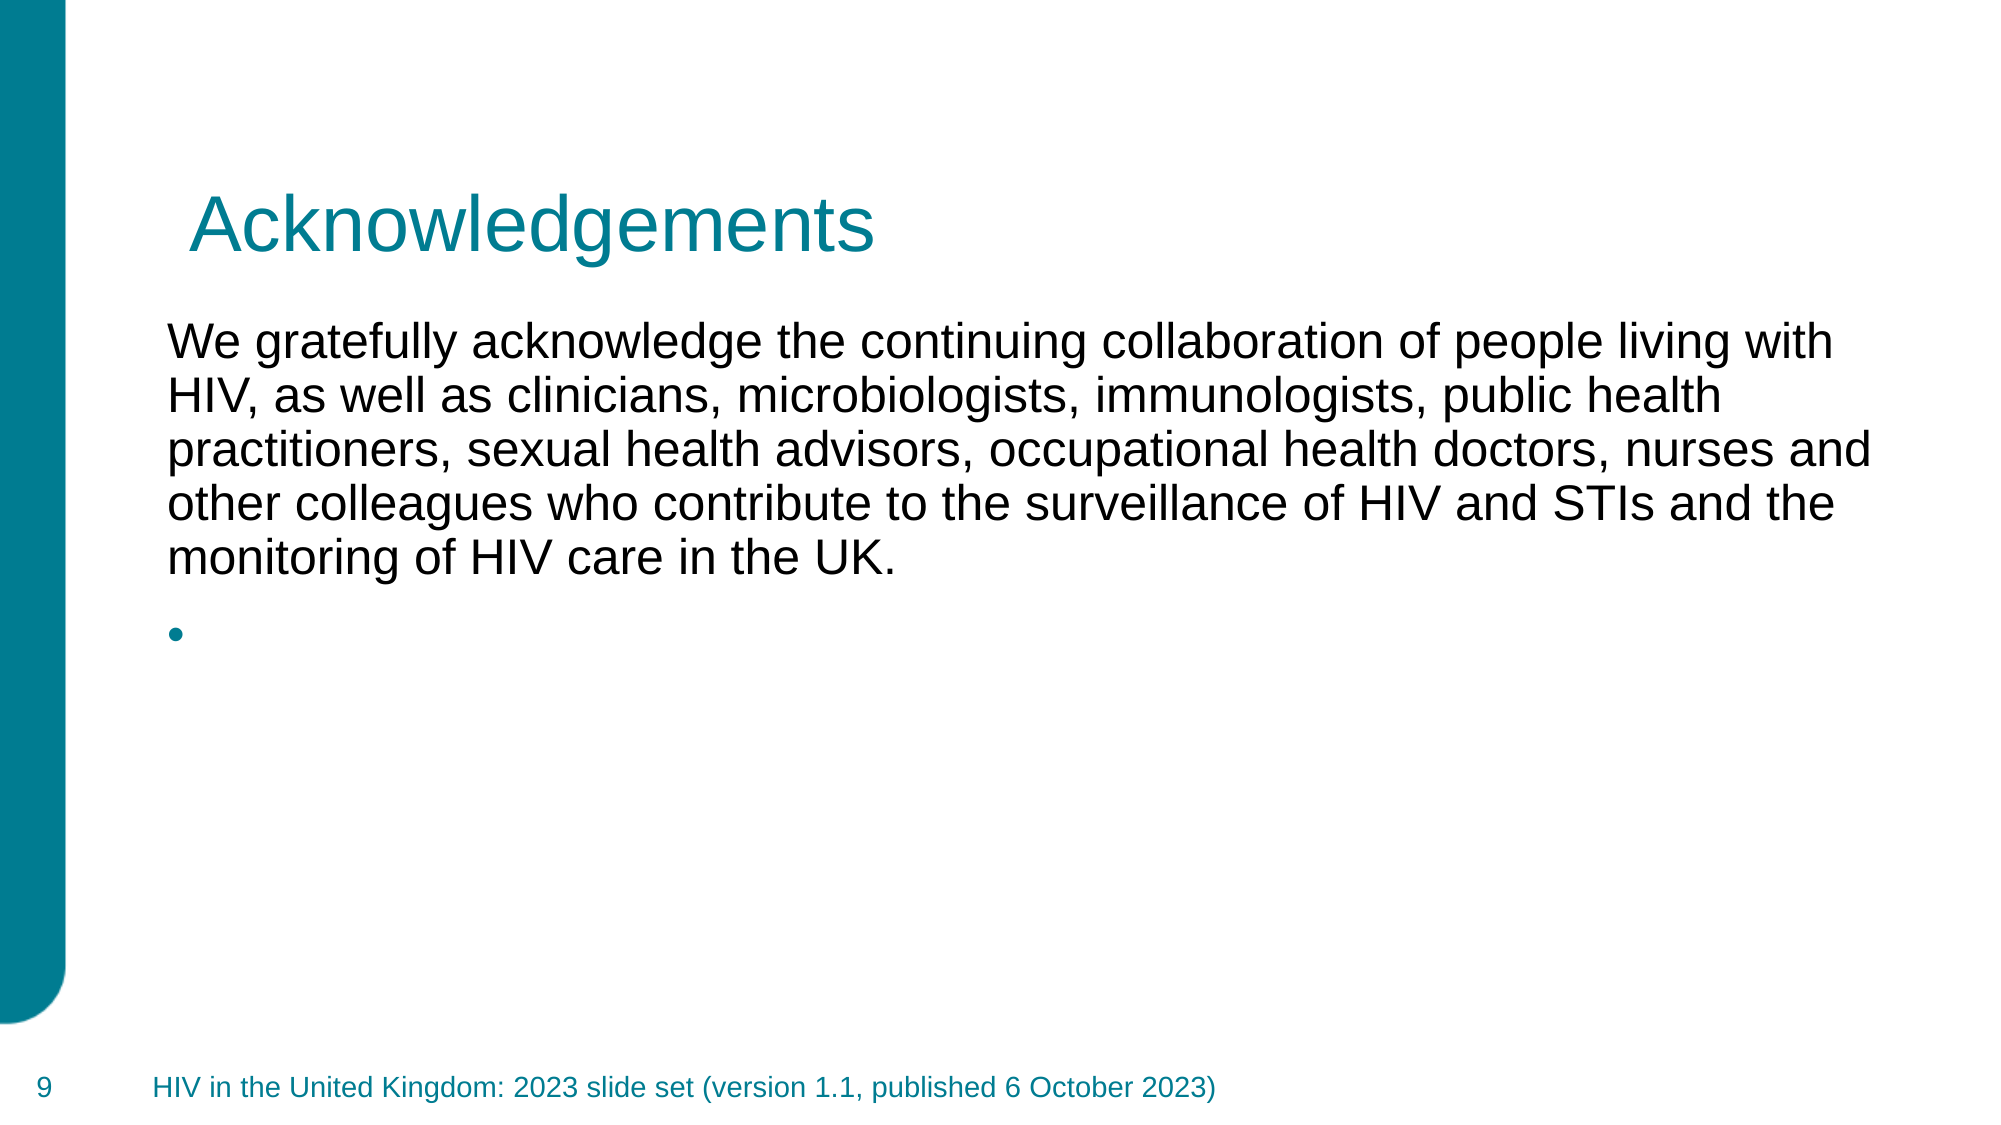

# Acknowledgements
We gratefully acknowledge the continuing collaboration of people living with HIV, as well as clinicians, microbiologists, immunologists, public health practitioners, sexual health advisors, occupational health doctors, nurses and other colleagues who contribute to the surveillance of HIV and STIs and the monitoring of HIV care in the UK.
9
HIV in the United Kingdom: 2023 slide set (version 1.1, published 6 October 2023)